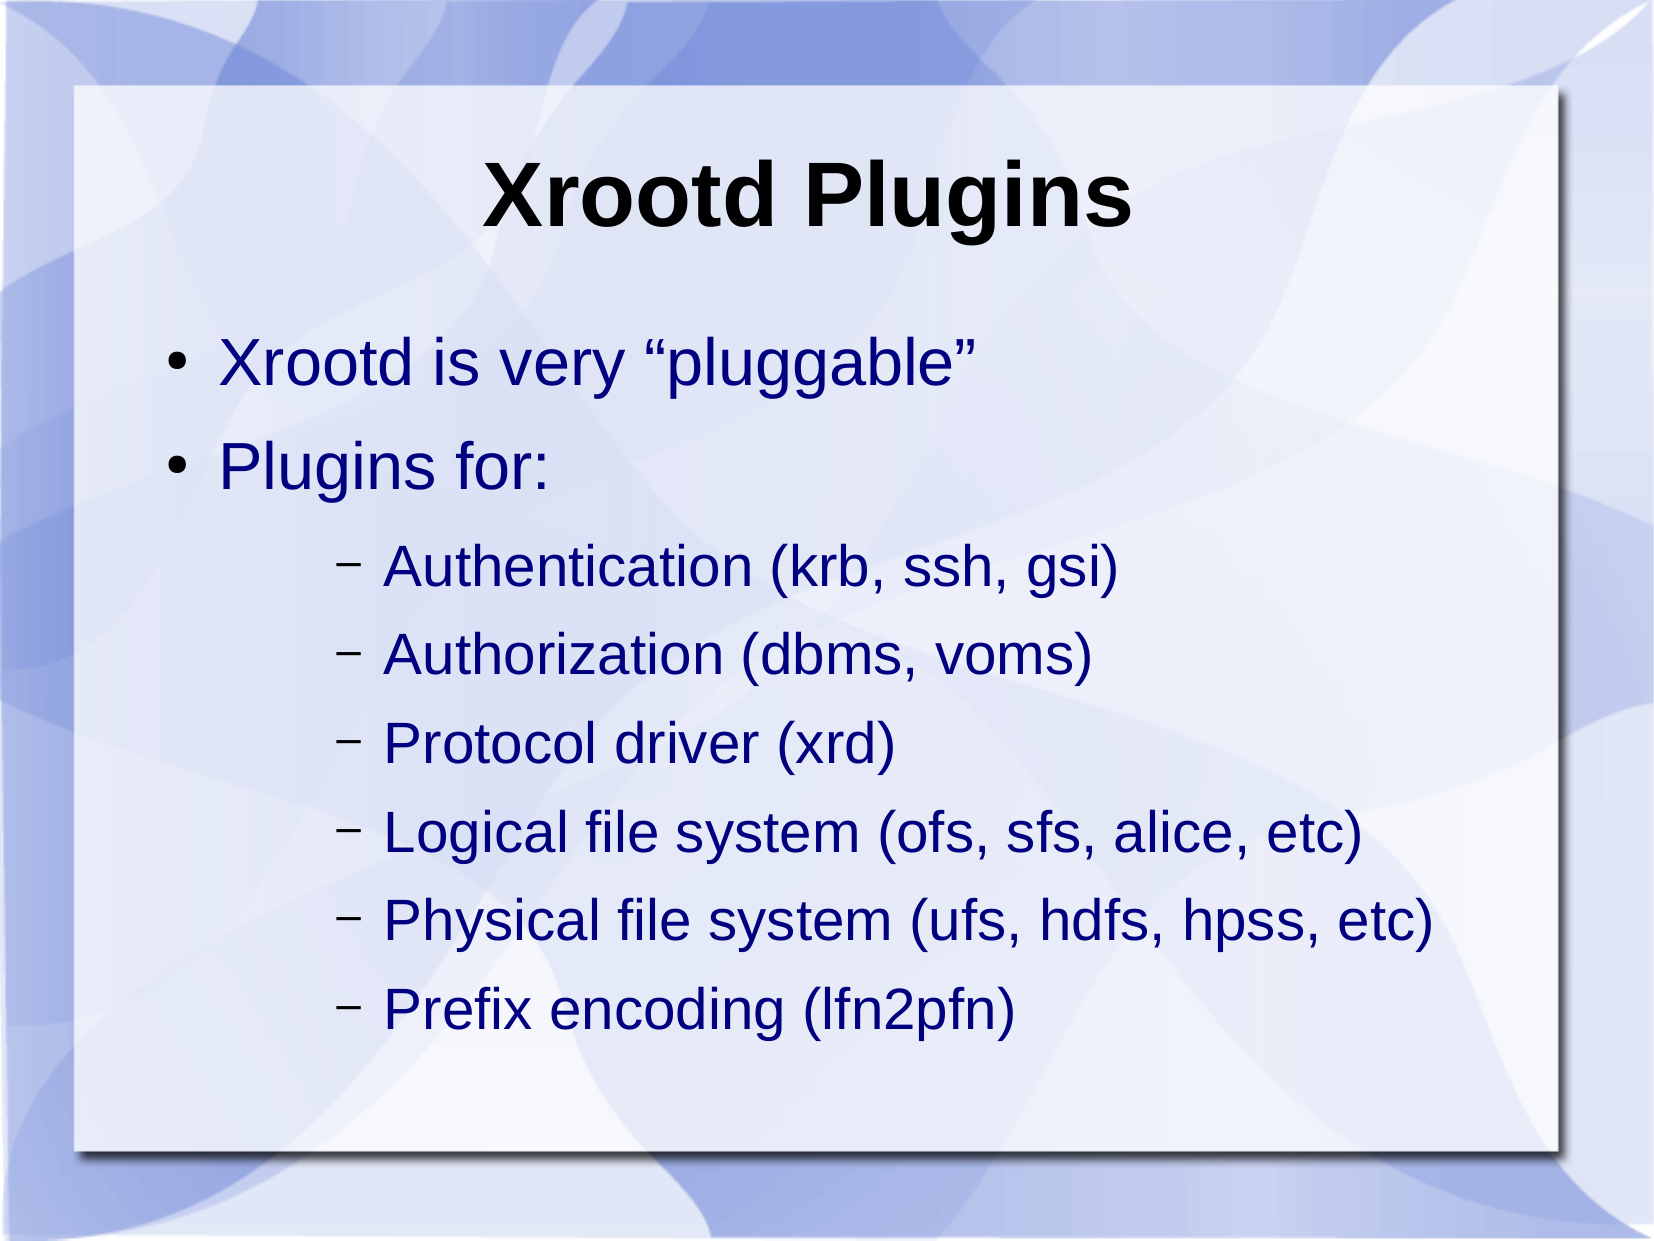

# Xrootd Plugins
Xrootd is very “pluggable”
Plugins for:
Authentication (krb, ssh, gsi)
Authorization (dbms, voms)
Protocol driver (xrd)
Logical file system (ofs, sfs, alice, etc)
Physical file system (ufs, hdfs, hpss, etc)
Prefix encoding (lfn2pfn)